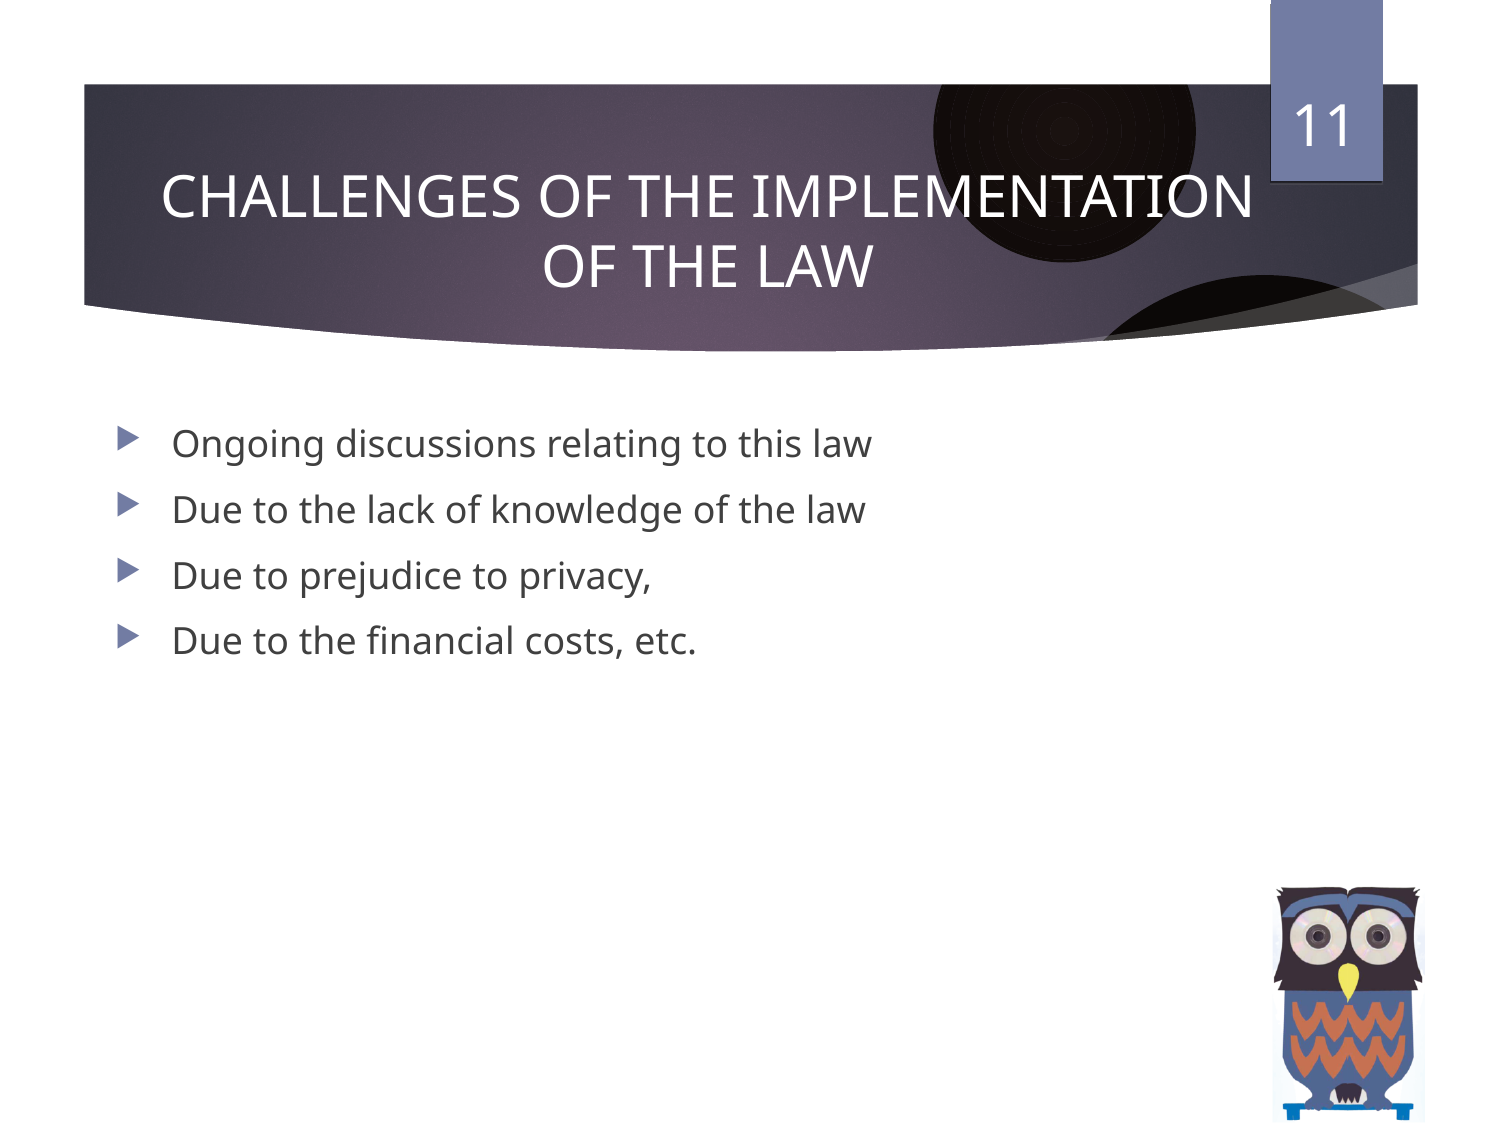

# CHALLENGES OF THE IMPLEMENTATION OF THE LAW
Ongoing discussions relating to this law
Due to the lack of knowledge of the law
Due to prejudice to privacy,
Due to the financial costs, etc.